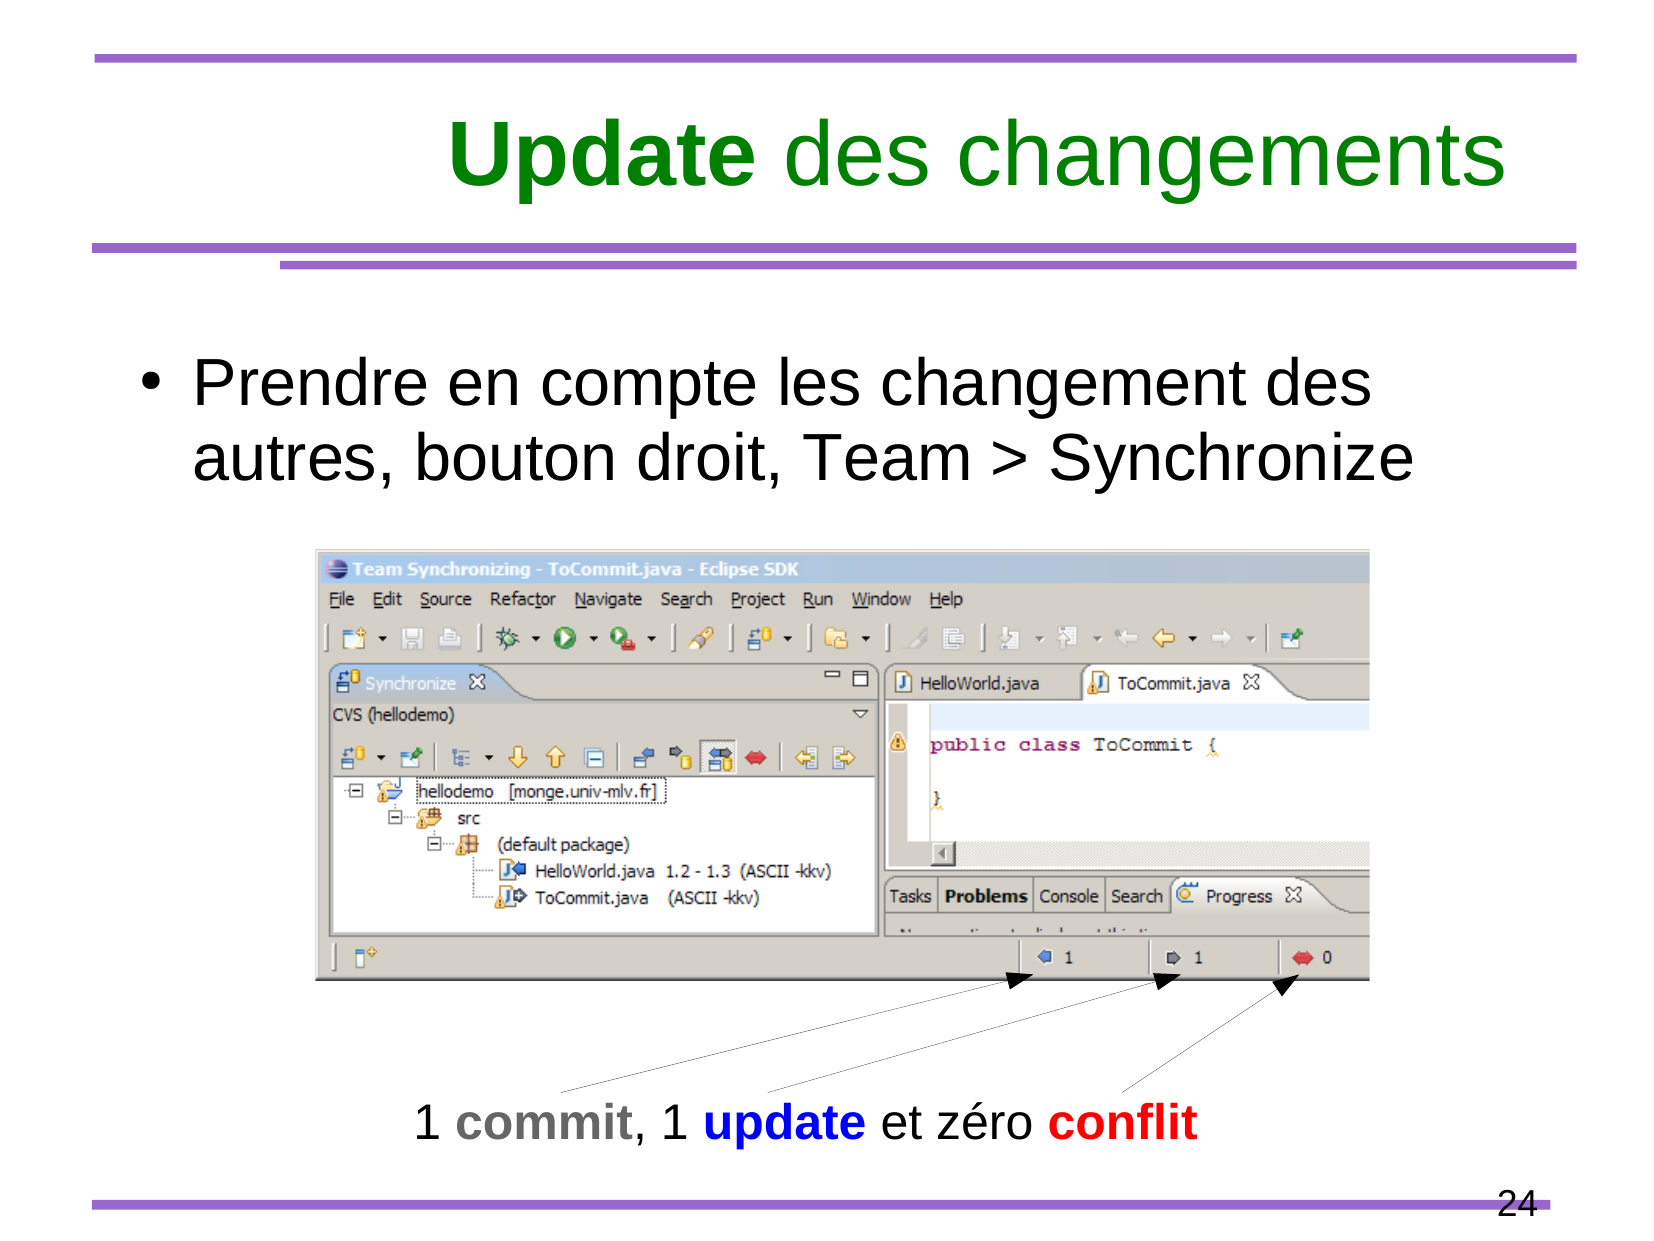

# Update des changements
Prendre en compte les changement des autres, bouton droit, Team > Synchronize
1 commit, 1 update et zéro conflit